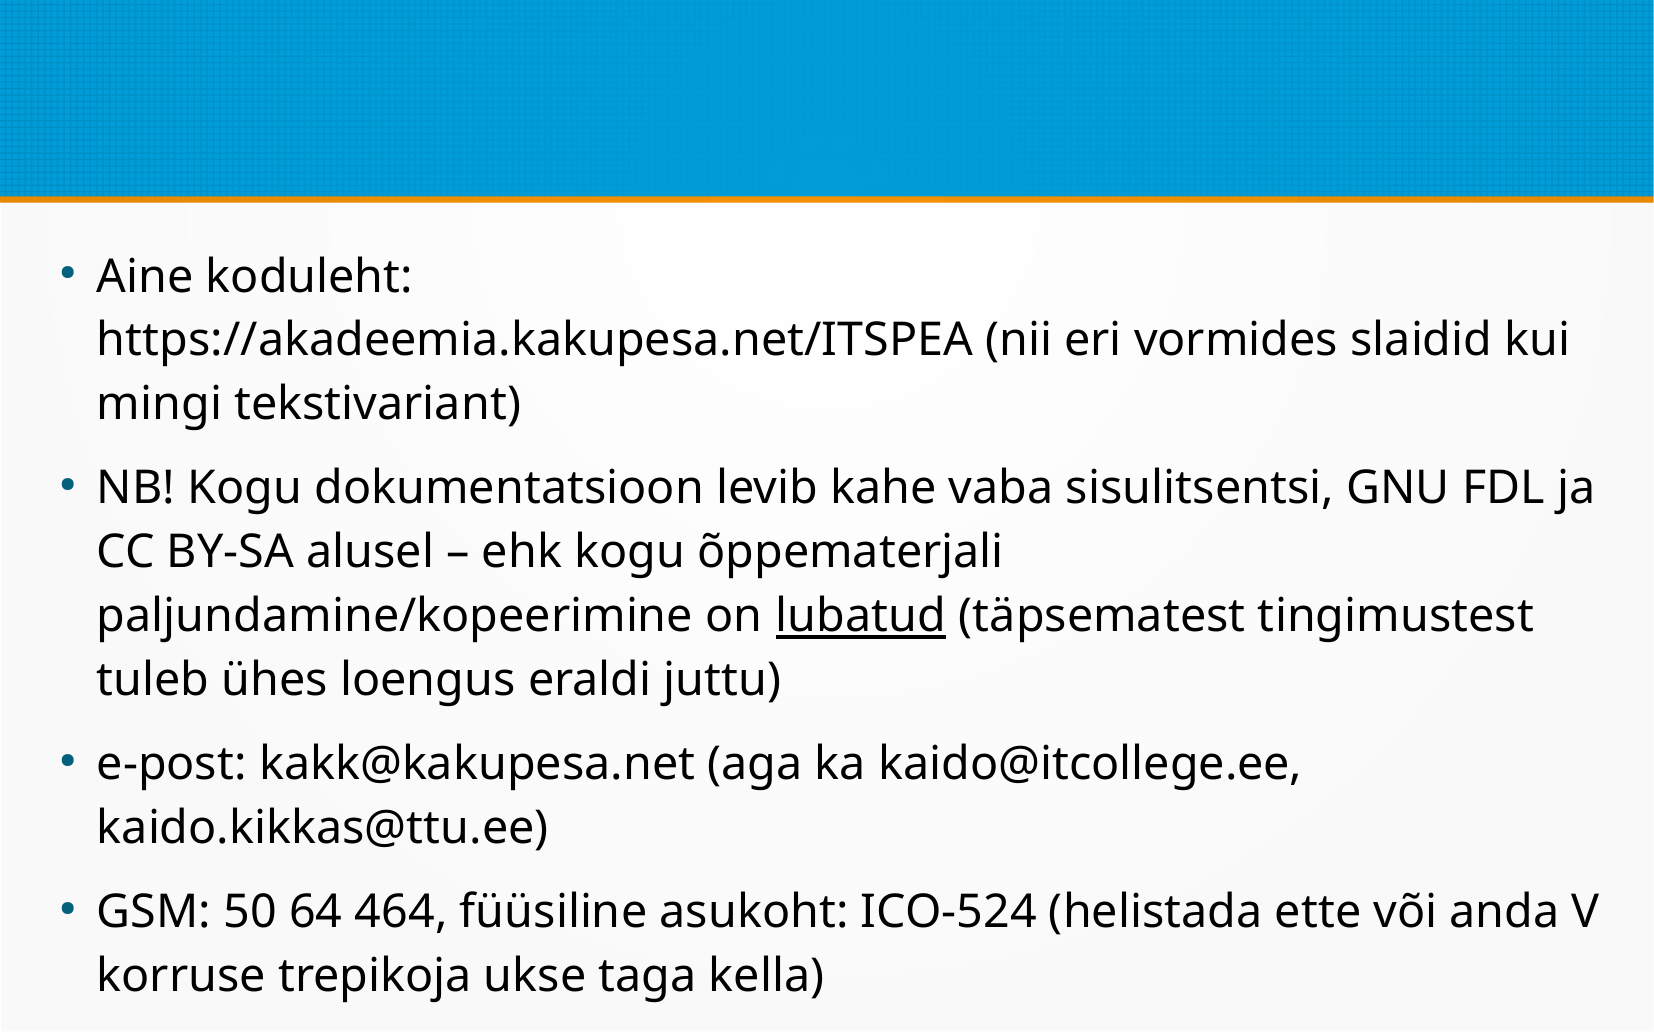

# Aine koduleht: https://akadeemia.kakupesa.net/ITSPEA (nii eri vormides slaidid kui mingi tekstivariant)
NB! Kogu dokumentatsioon levib kahe vaba sisulitsentsi, GNU FDL ja CC BY-SA alusel – ehk kogu õppematerjali paljundamine/kopeerimine on lubatud (täpsematest tingimustest tuleb ühes loengus eraldi juttu)
e-post: kakk@kakupesa.net (aga ka kaido@itcollege.ee, kaido.kikkas@ttu.ee)
GSM: 50 64 464, füüsiline asukoht: ICO-524 (helistada ette või anda V korruse trepikoja ukse taga kella)